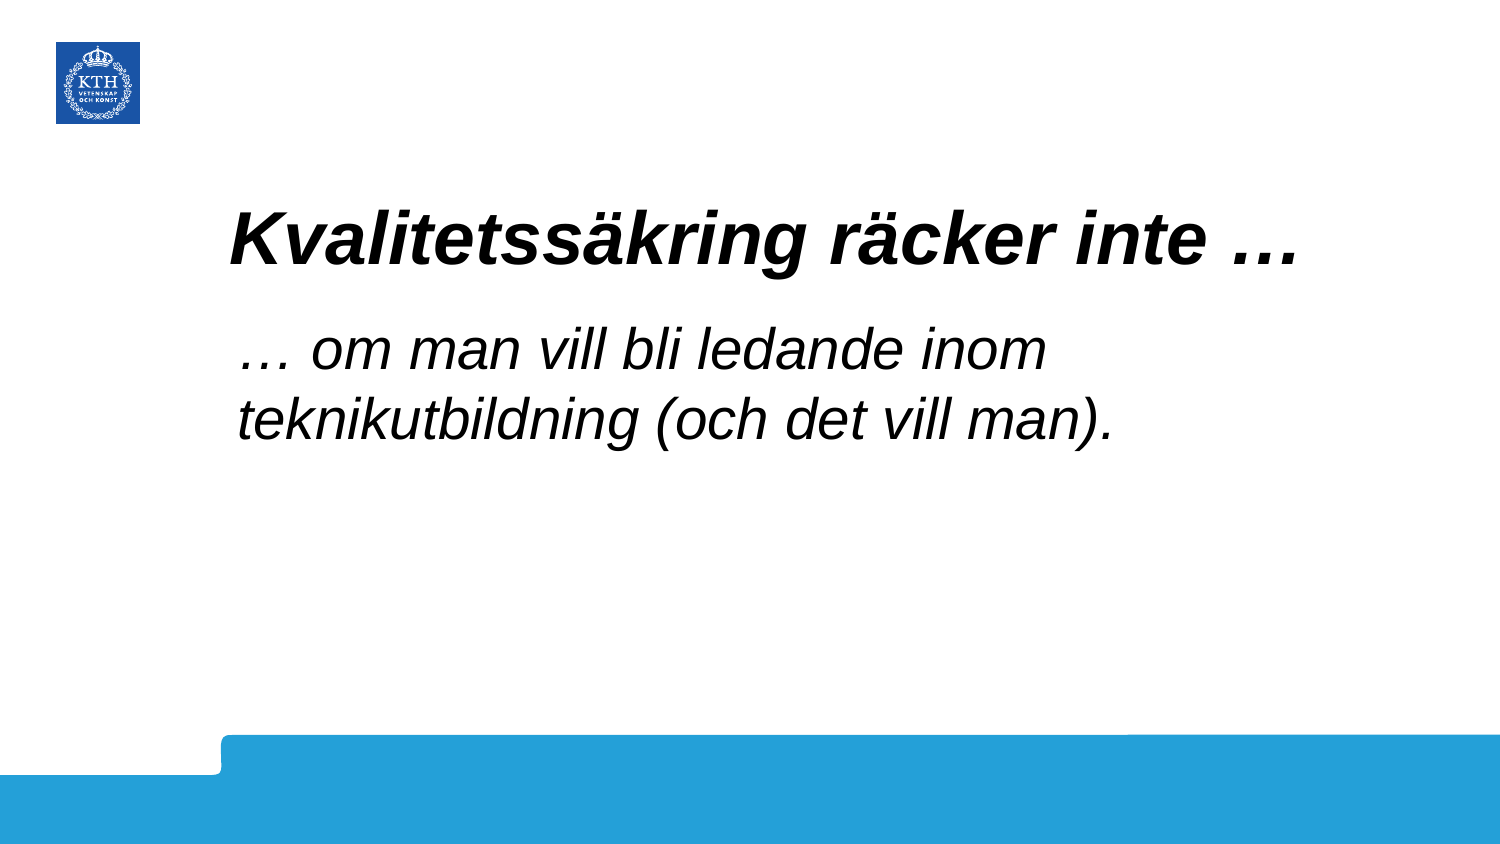

Kvalitetssäkring räcker inte …
… om man vill bli ledande inom teknikutbildning (och det vill man).